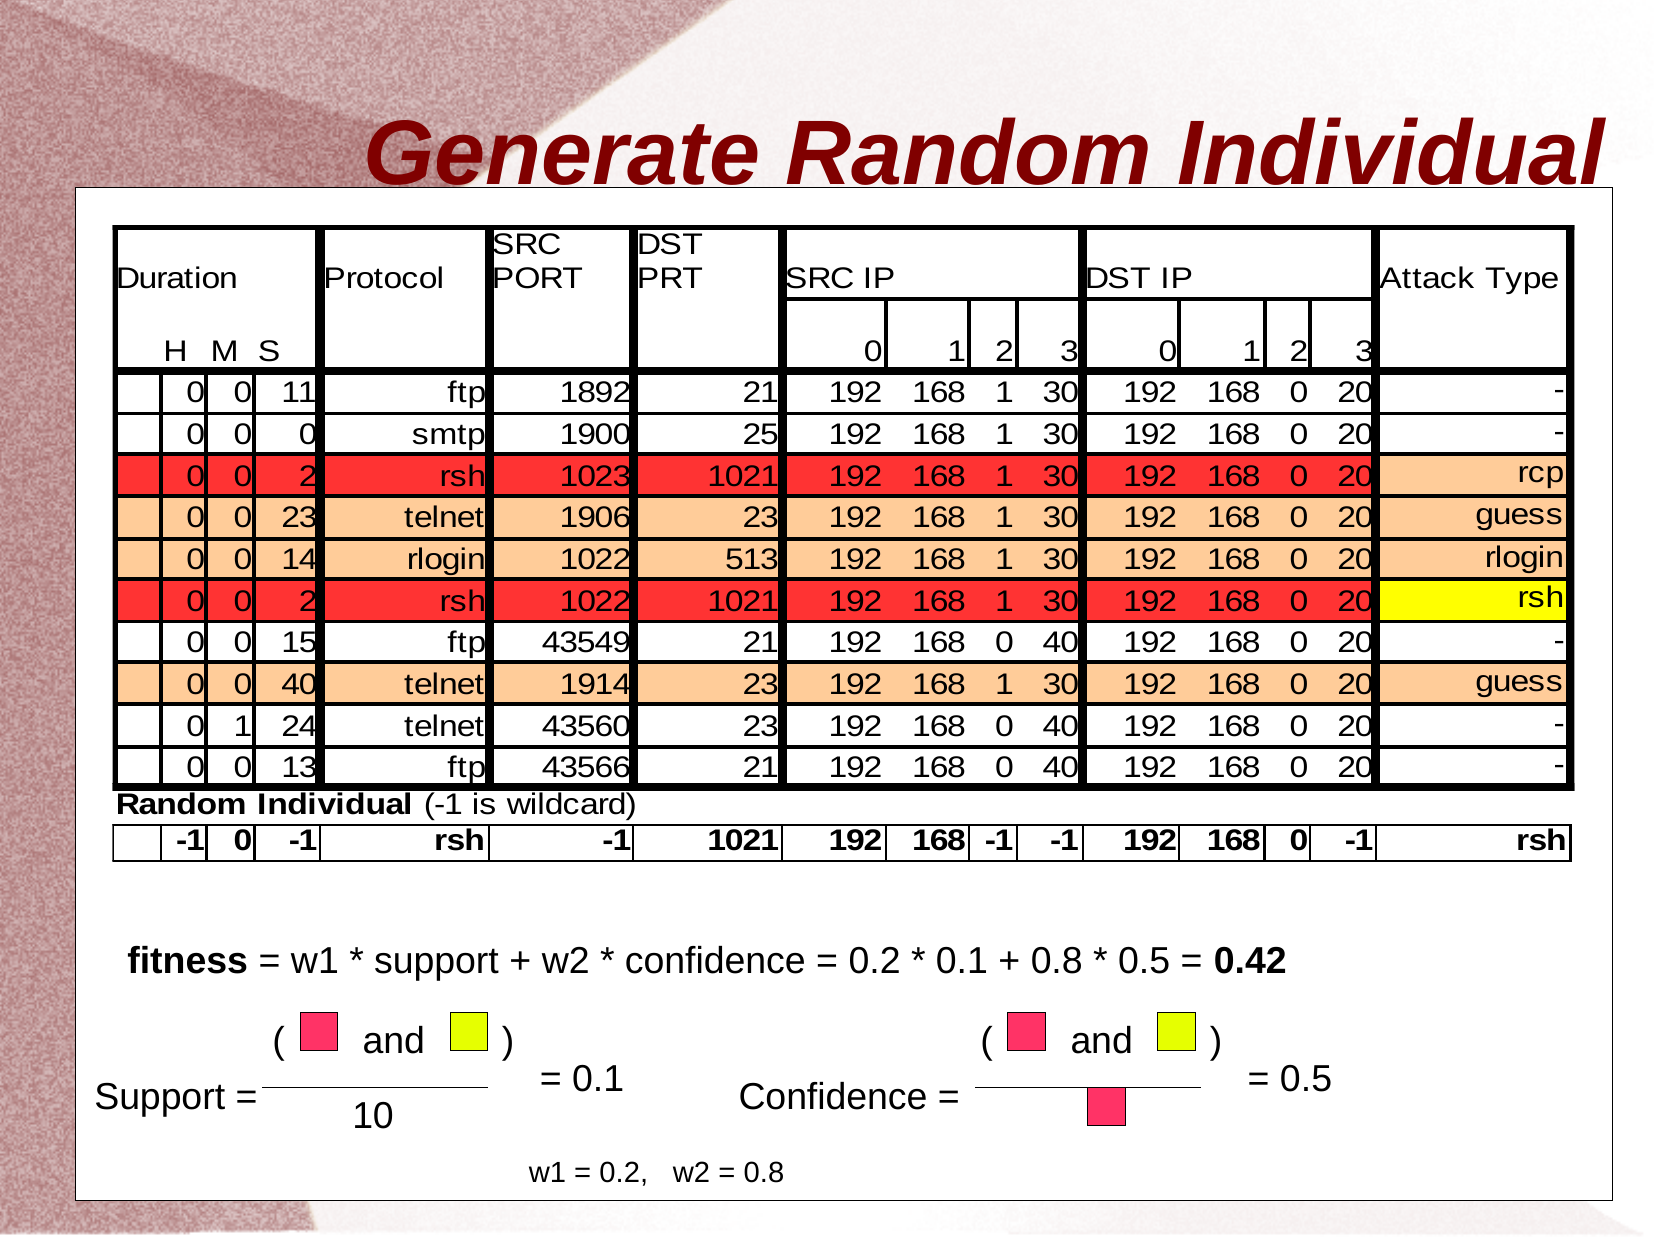

# Generate Random Individual
fitness = w1 * support + w2 * confidence = 0.2 * 0.1 + 0.8 * 0.5 = 0.42
(
 and
)
(
 and
)
= 0.1
= 0.5
Support =
Confidence =
10
w1 = 0.2, w2 = 0.8